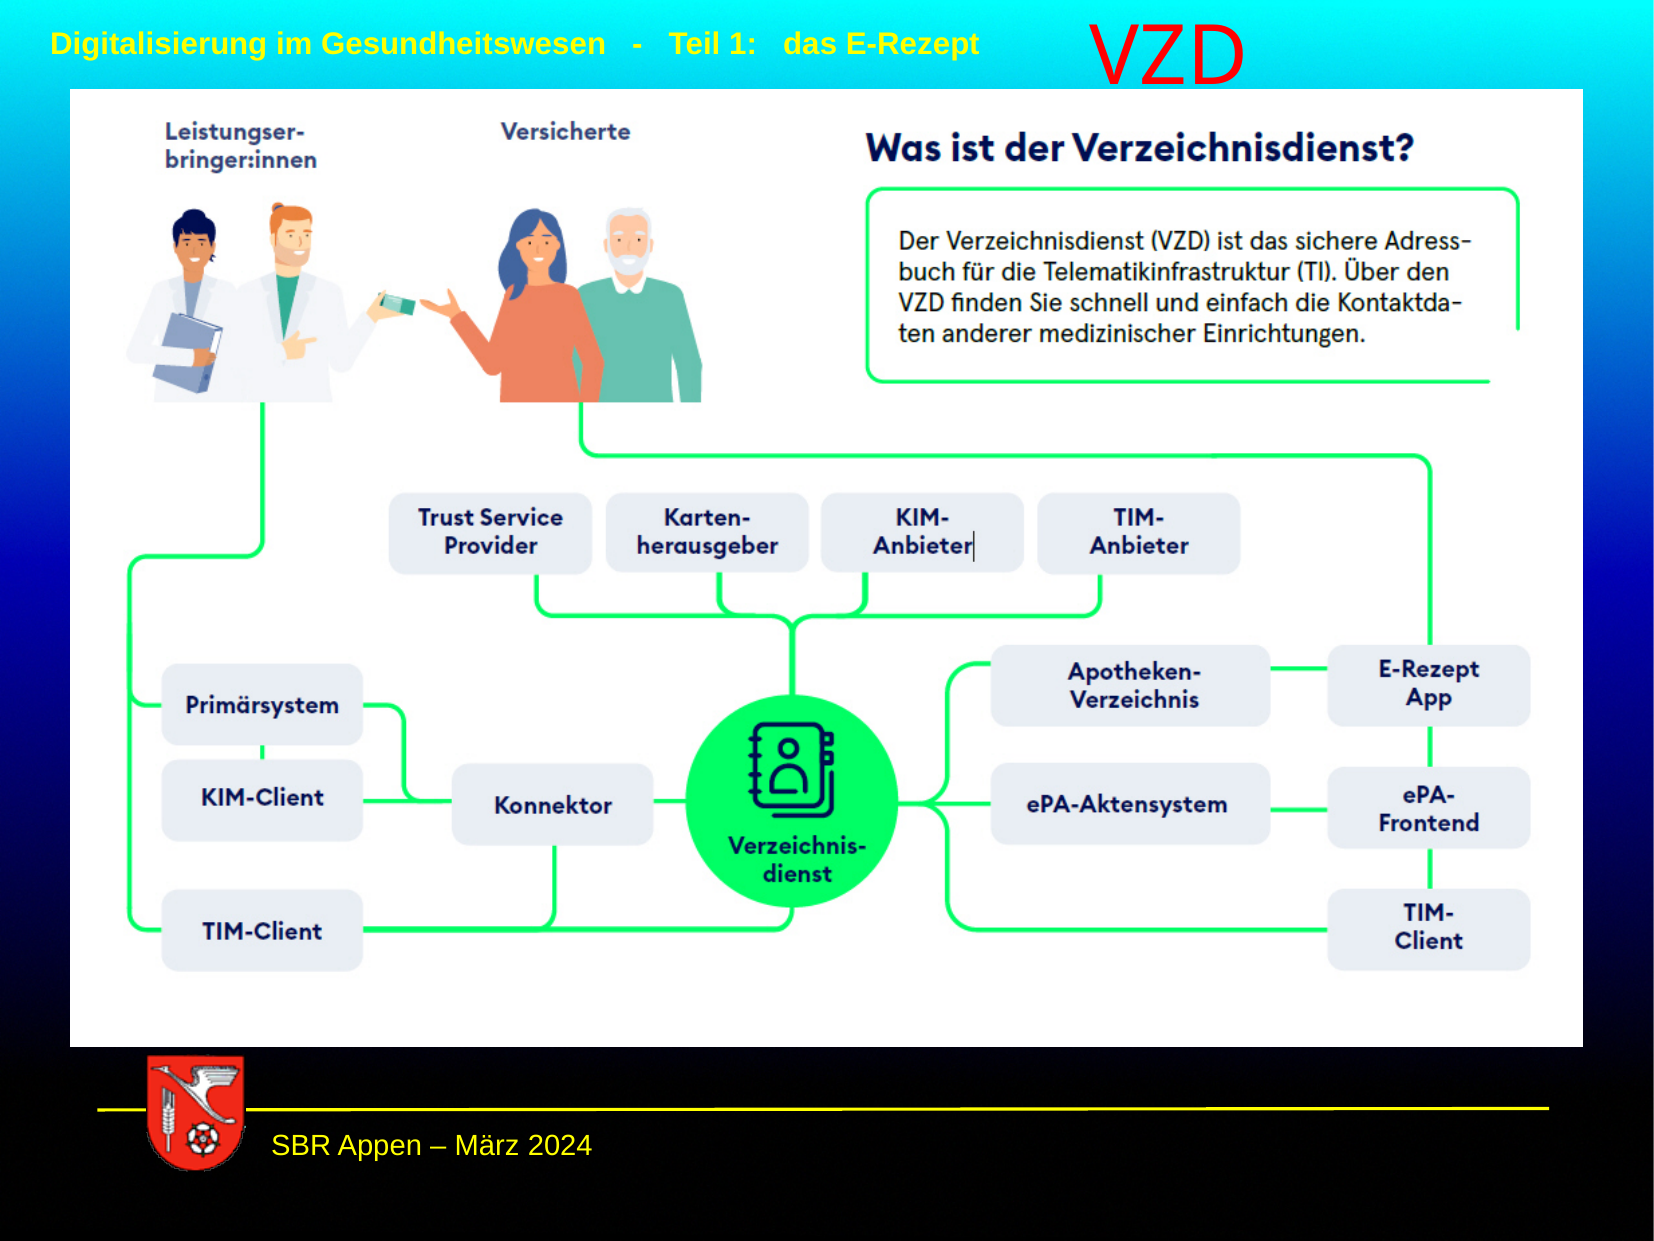

VZD
Digitalisierung im Gesundheitswesen - Teil 1: das E-Rezept
SBR Appen – März 2024